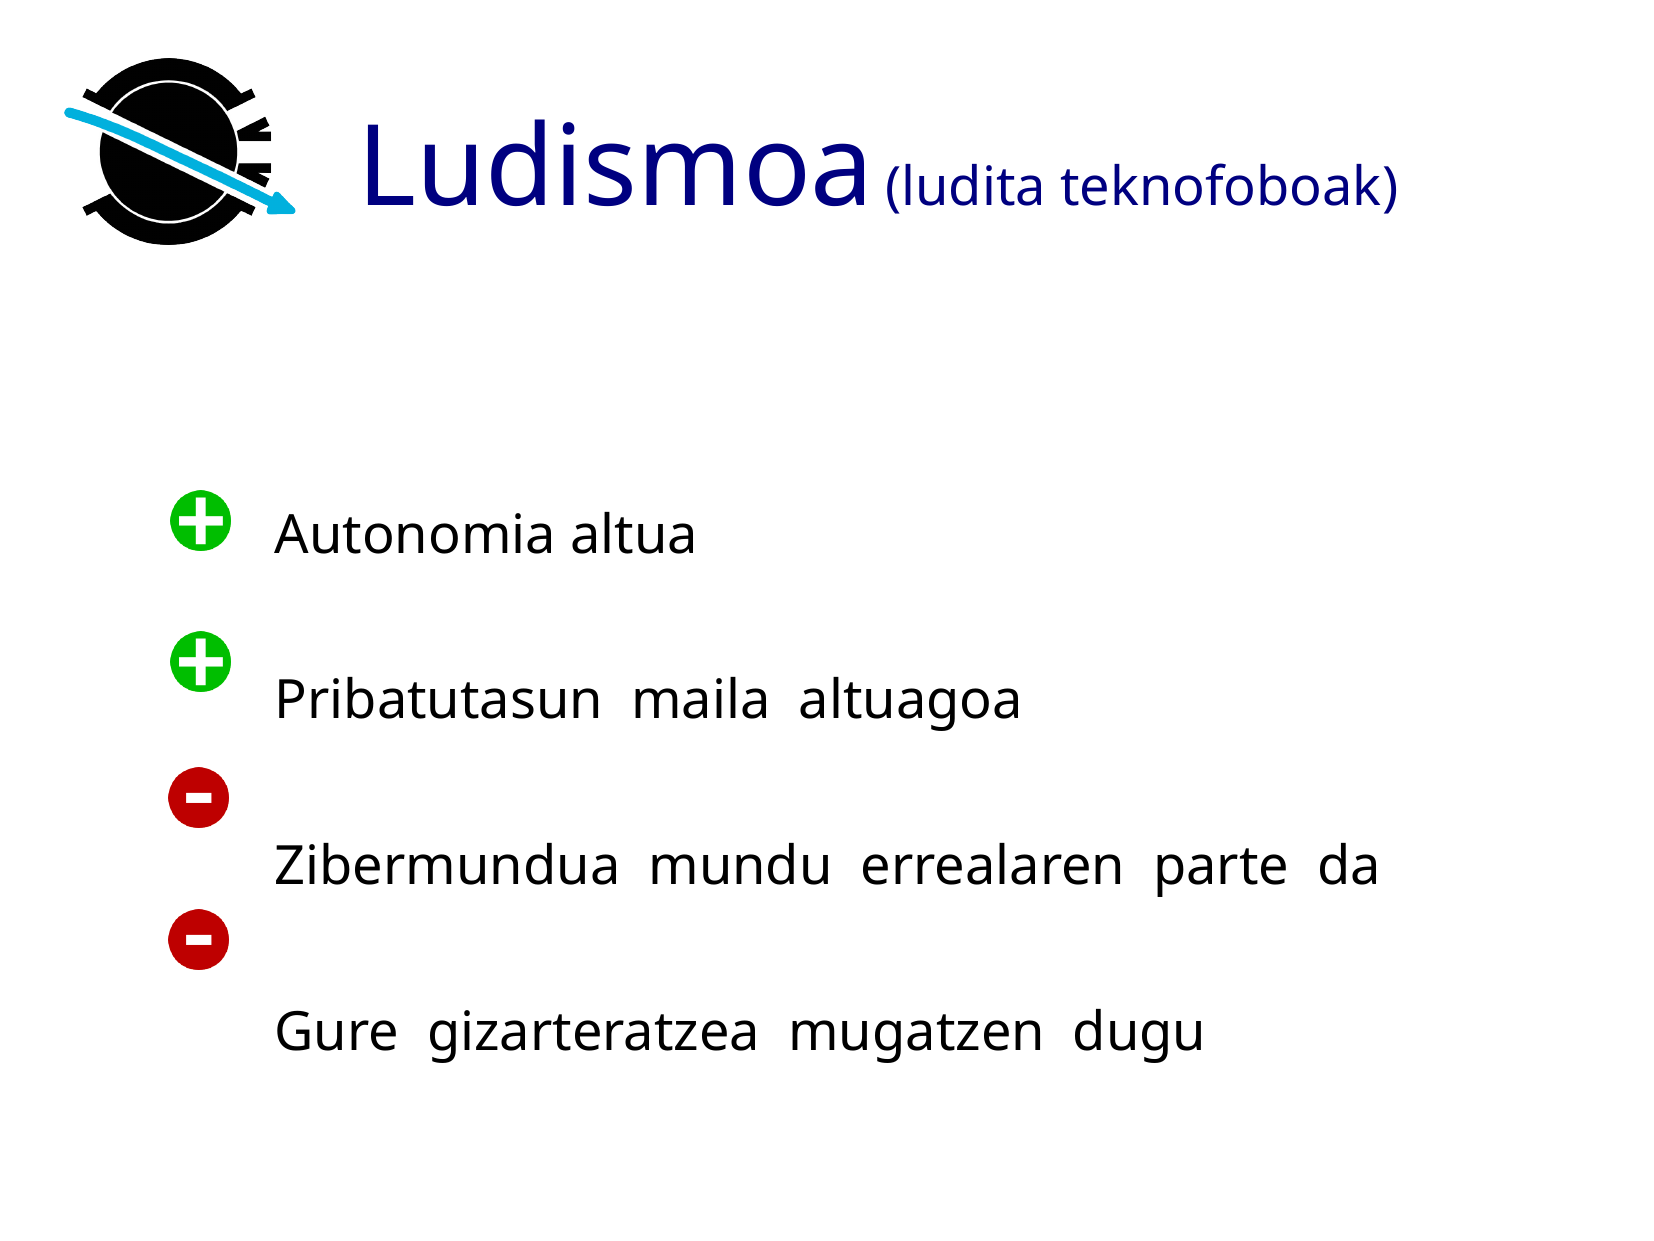

Ludismoa (ludita teknofoboak)
Autonomia altua
Pribatutasun maila altuagoa
Zibermundua mundu errealaren parte da
Gure gizarteratzea mugatzen dugu